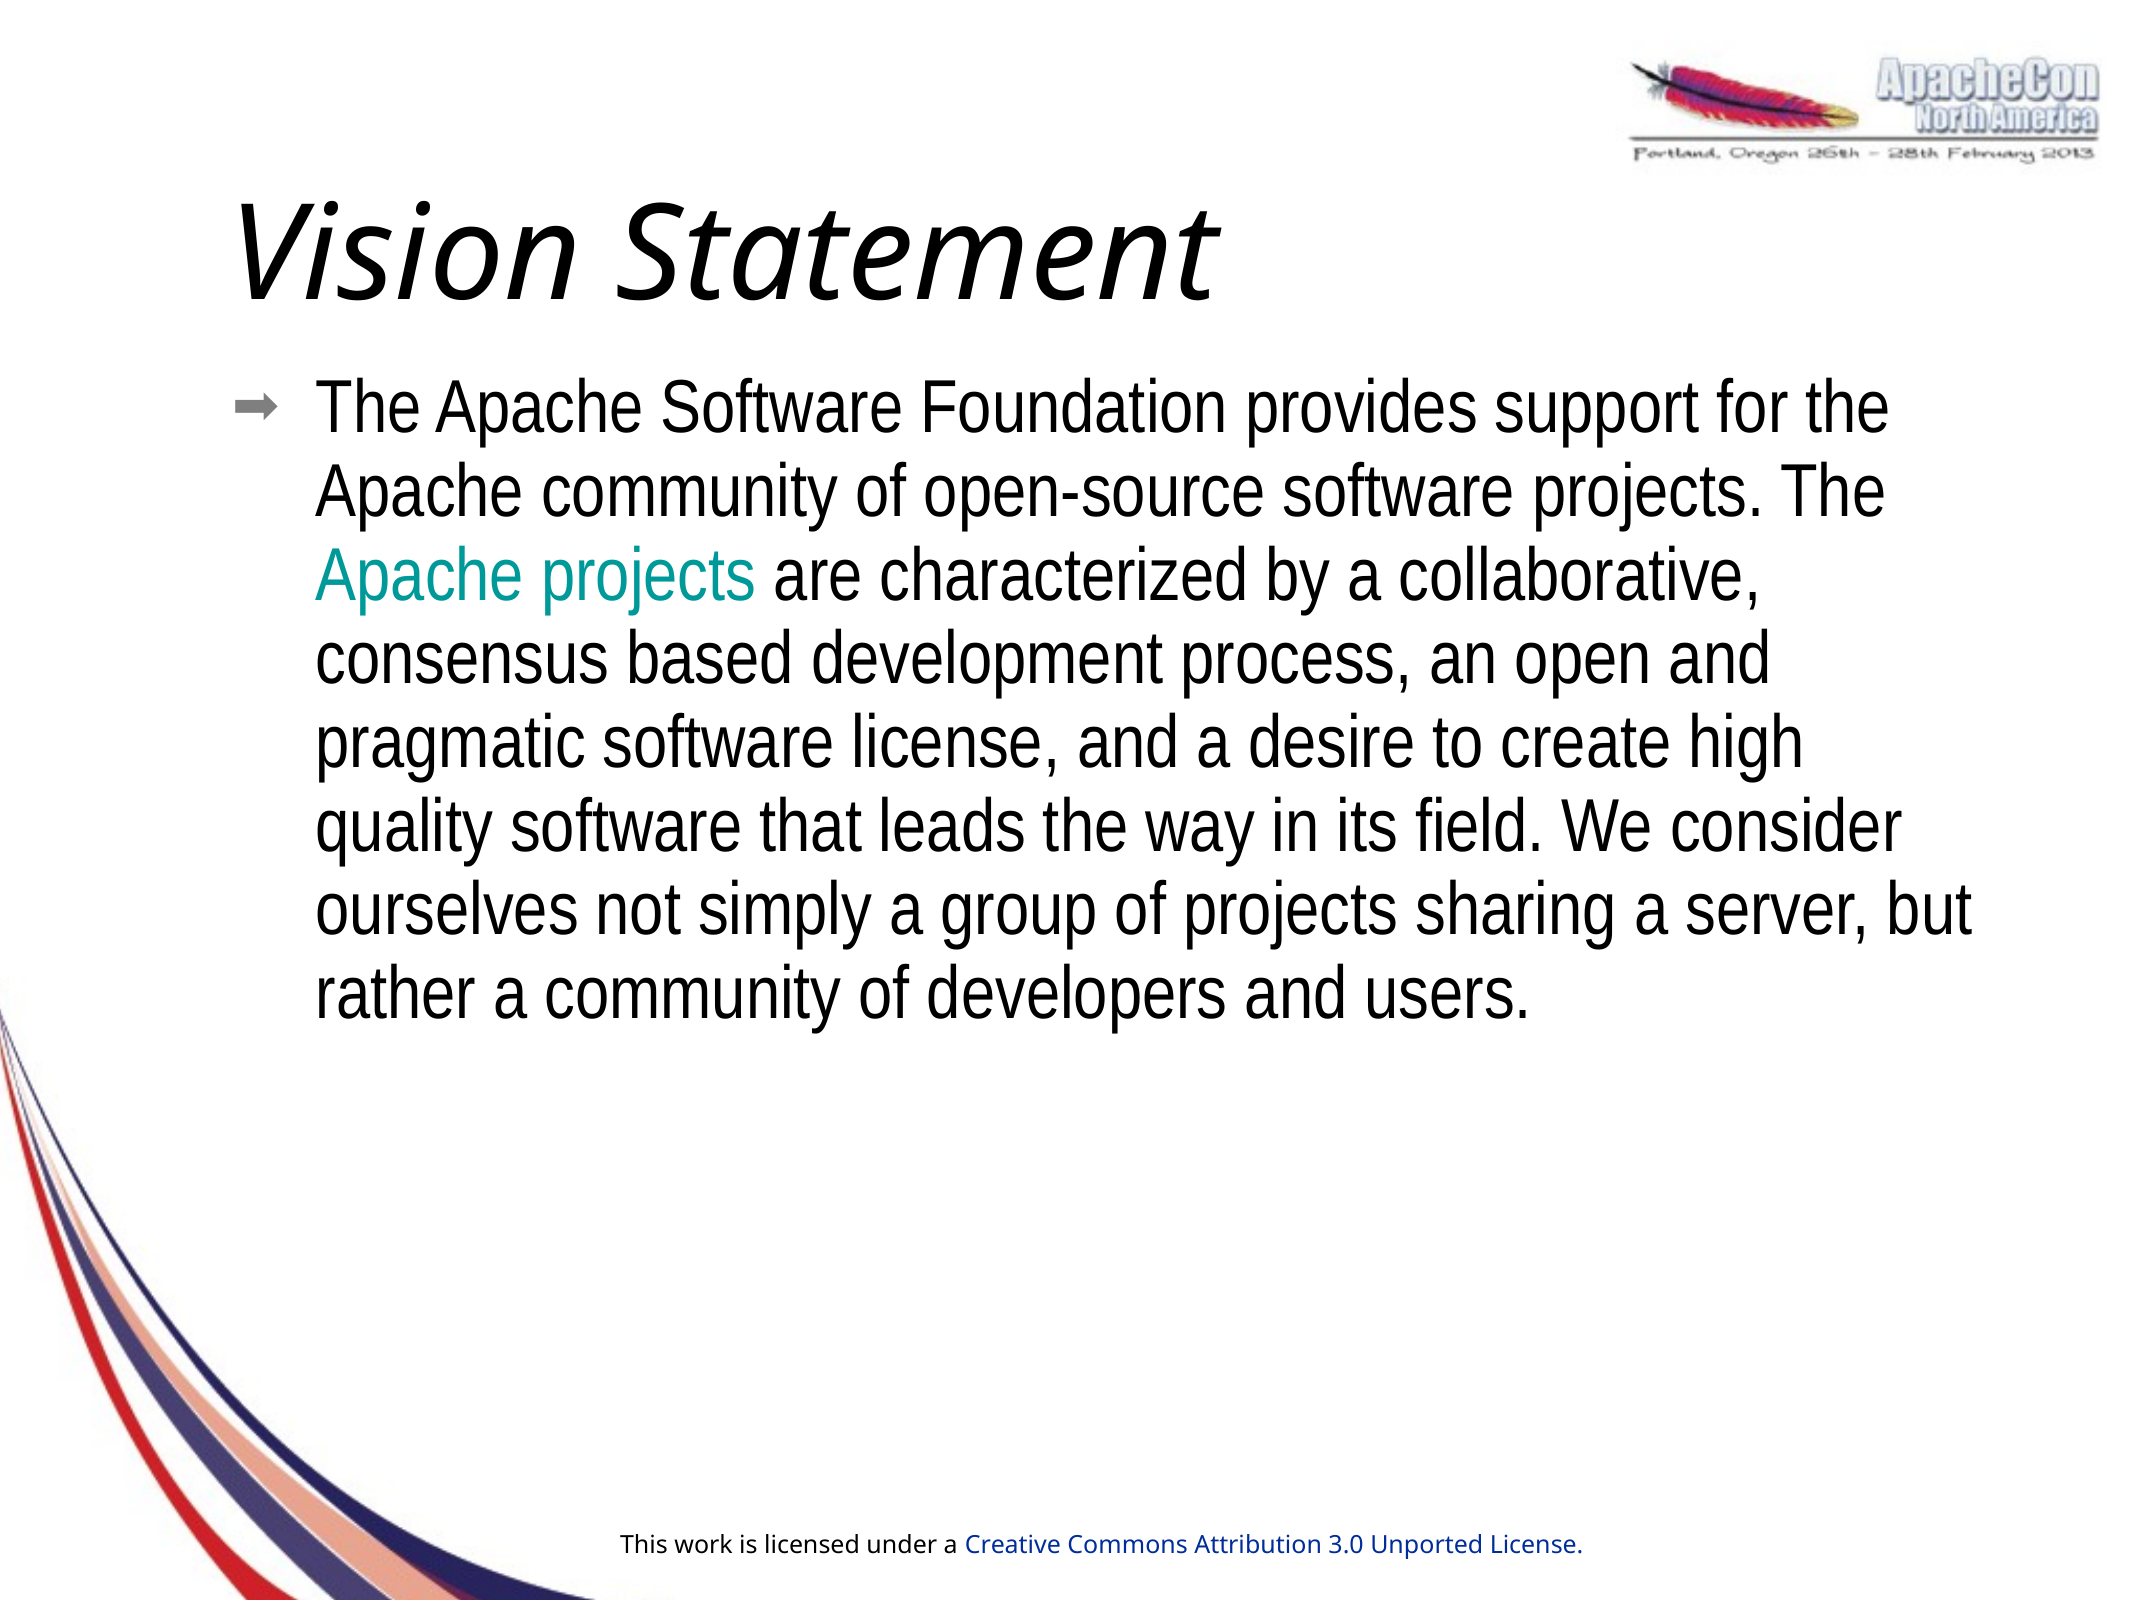

# Vision Statement
The Apache Software Foundation provides support for the Apache community of open-source software projects. The Apache projects are characterized by a collaborative, consensus based development process, an open and pragmatic software license, and a desire to create high quality software that leads the way in its field. We consider ourselves not simply a group of projects sharing a server, but rather a community of developers and users.
This work is licensed under a Creative Commons Attribution 3.0 Unported License.